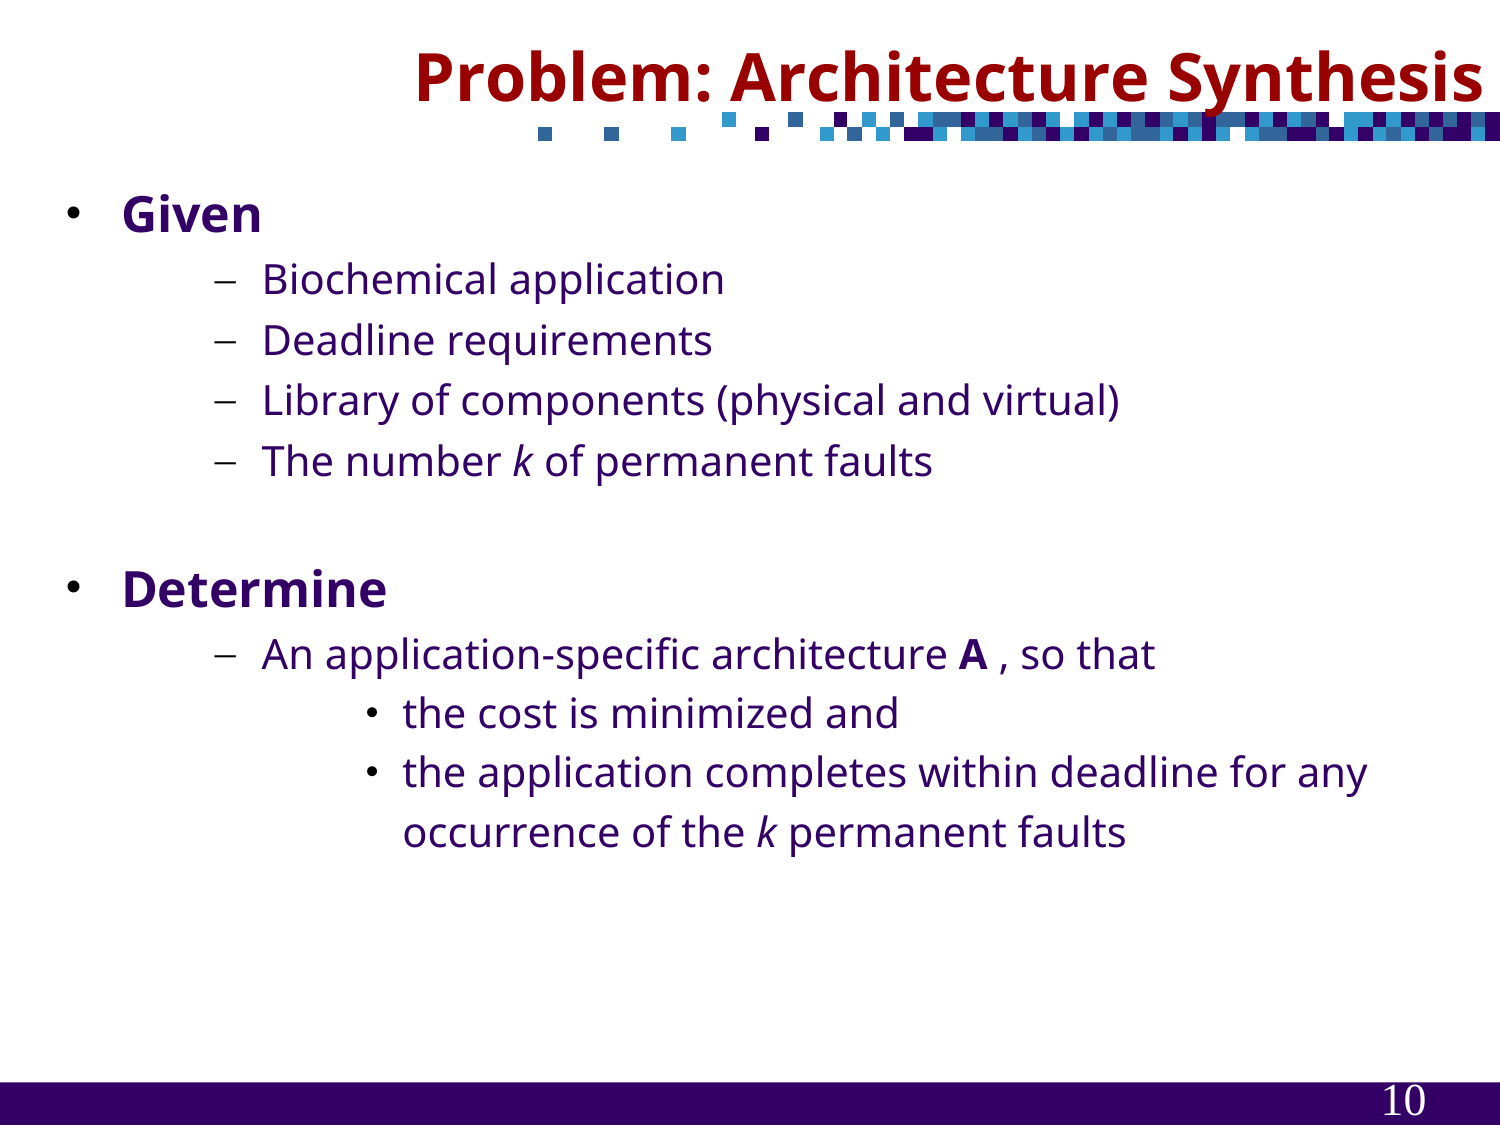

# Problem: Architecture Synthesis
Given
Biochemical application
Deadline requirements
Library of components (physical and virtual)
The number k of permanent faults
Determine
An application-specific architecture A , so that
the cost is minimized and
the application completes within deadline for any
occurrence of the k permanent faults